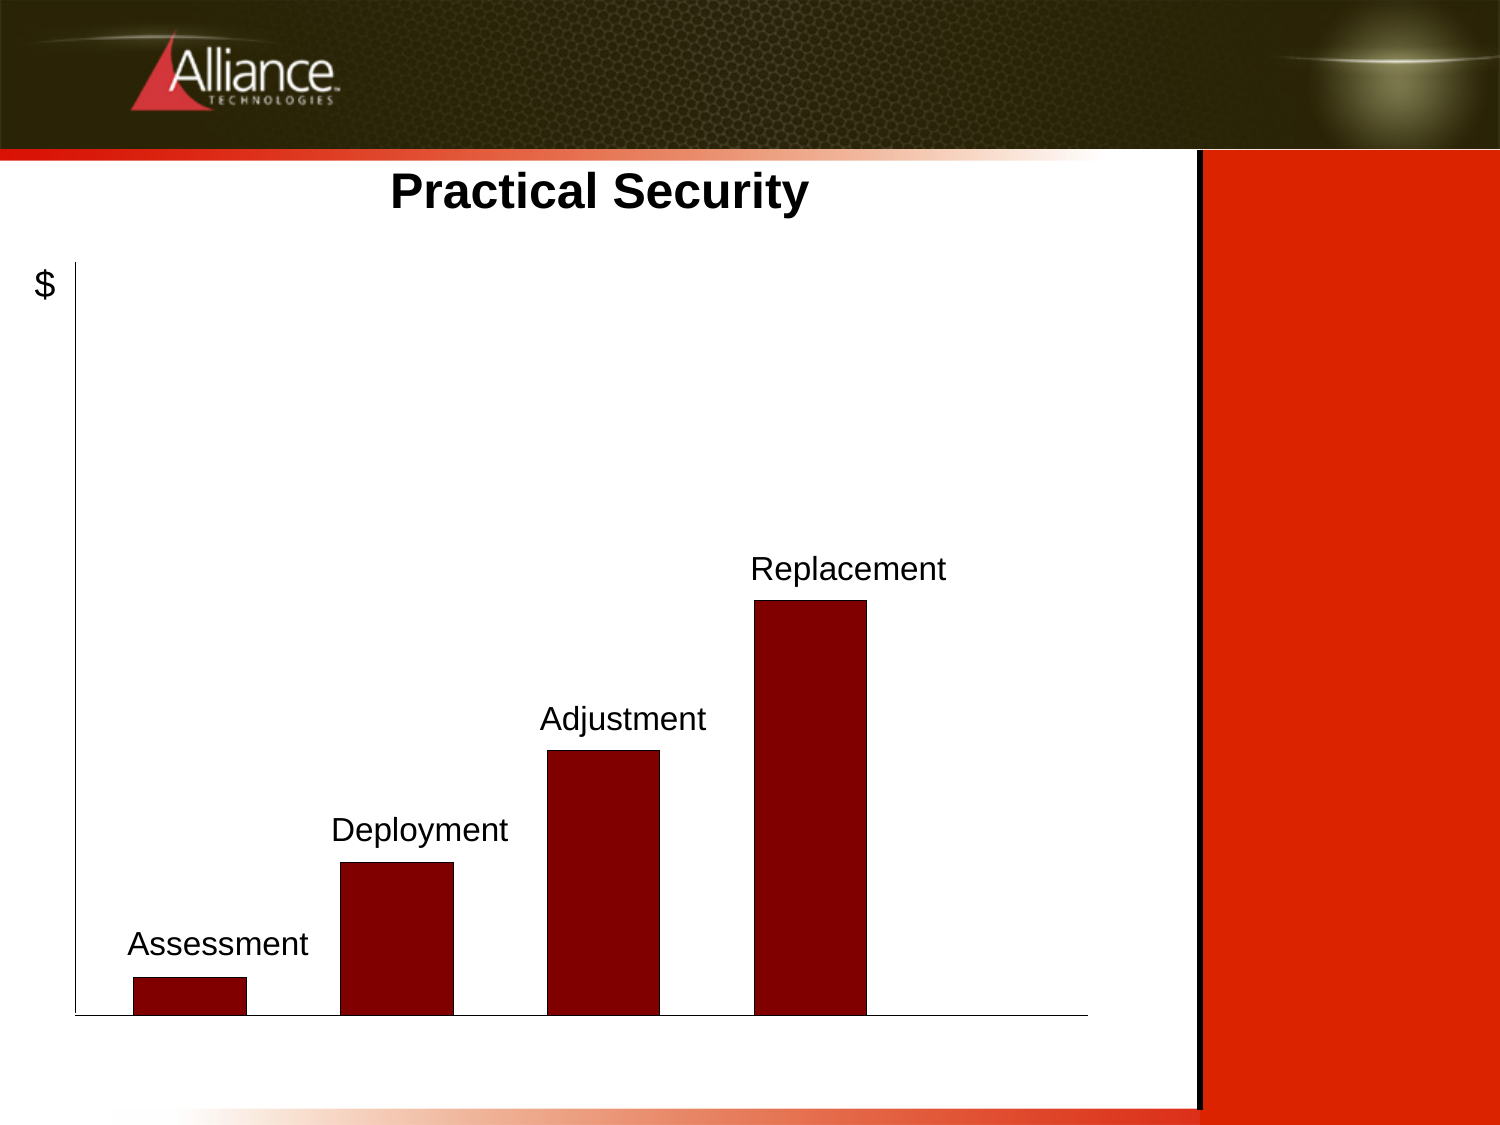

Practical Security
$
Replacement
Adjustment
Deployment
Assessment